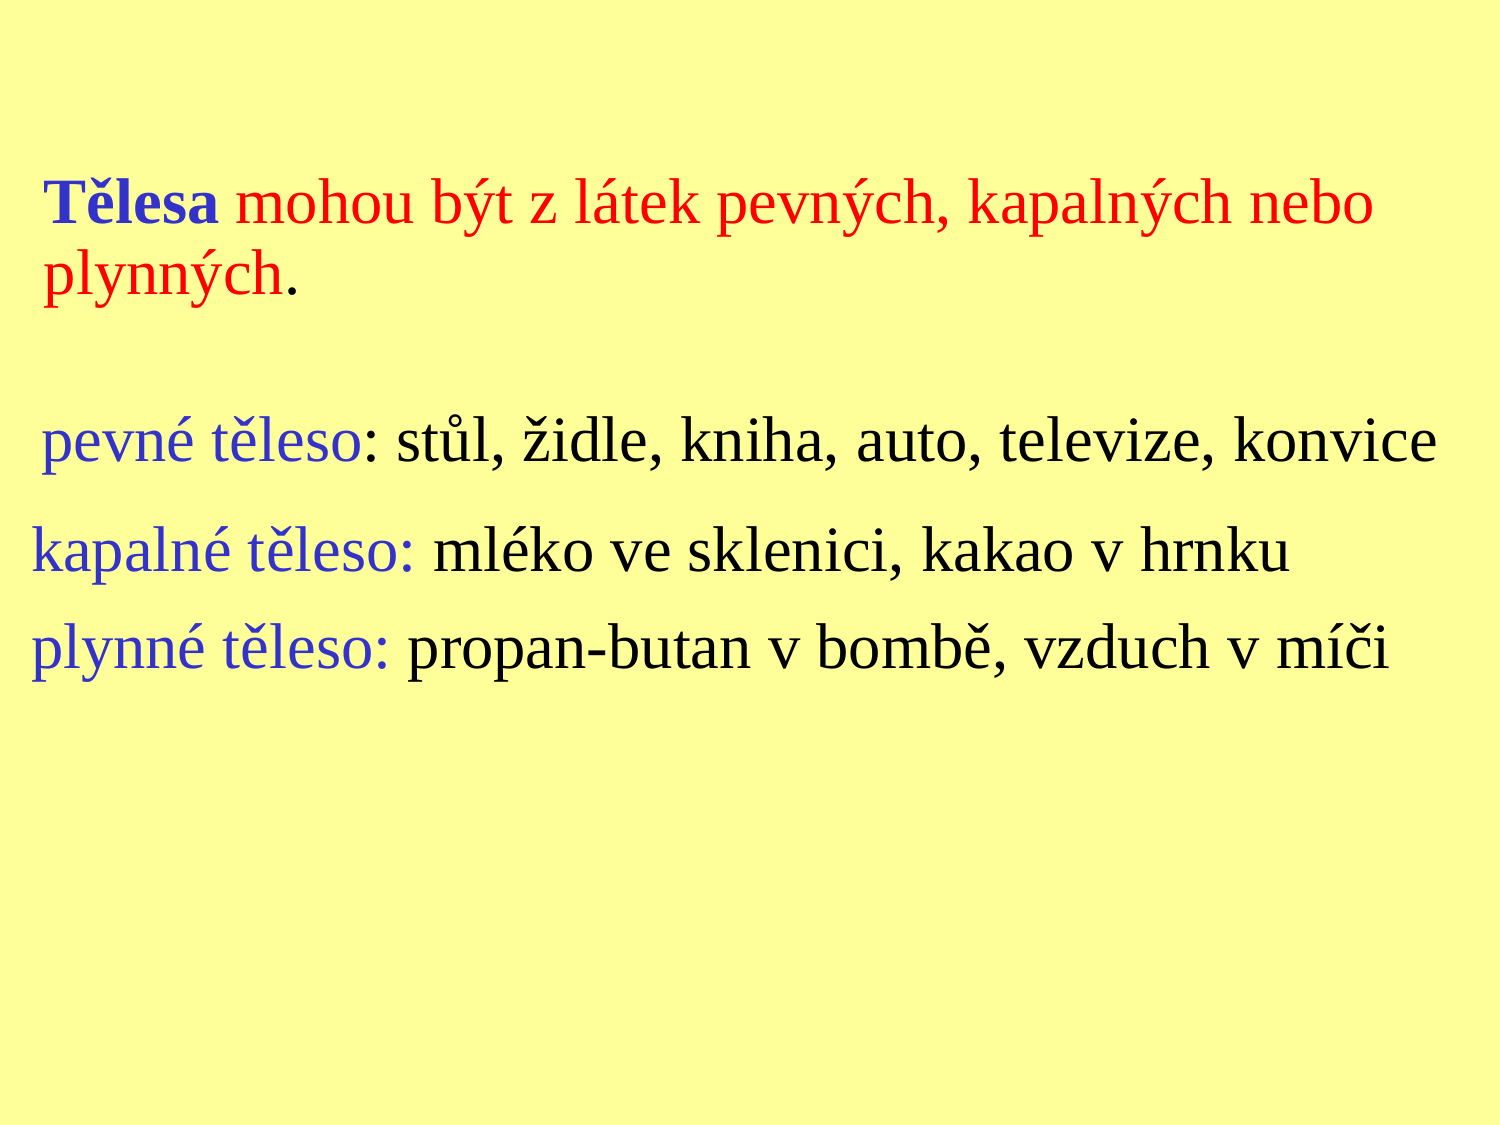

Tělesa mohou být z látek pevných, kapalných nebo
plynných.
 pevné těleso: stůl, židle, kniha, auto, televize, konvice
 kapalné těleso: mléko ve sklenici, kakao v hrnku
 plynné těleso: propan-butan v bombě, vzduch v míči